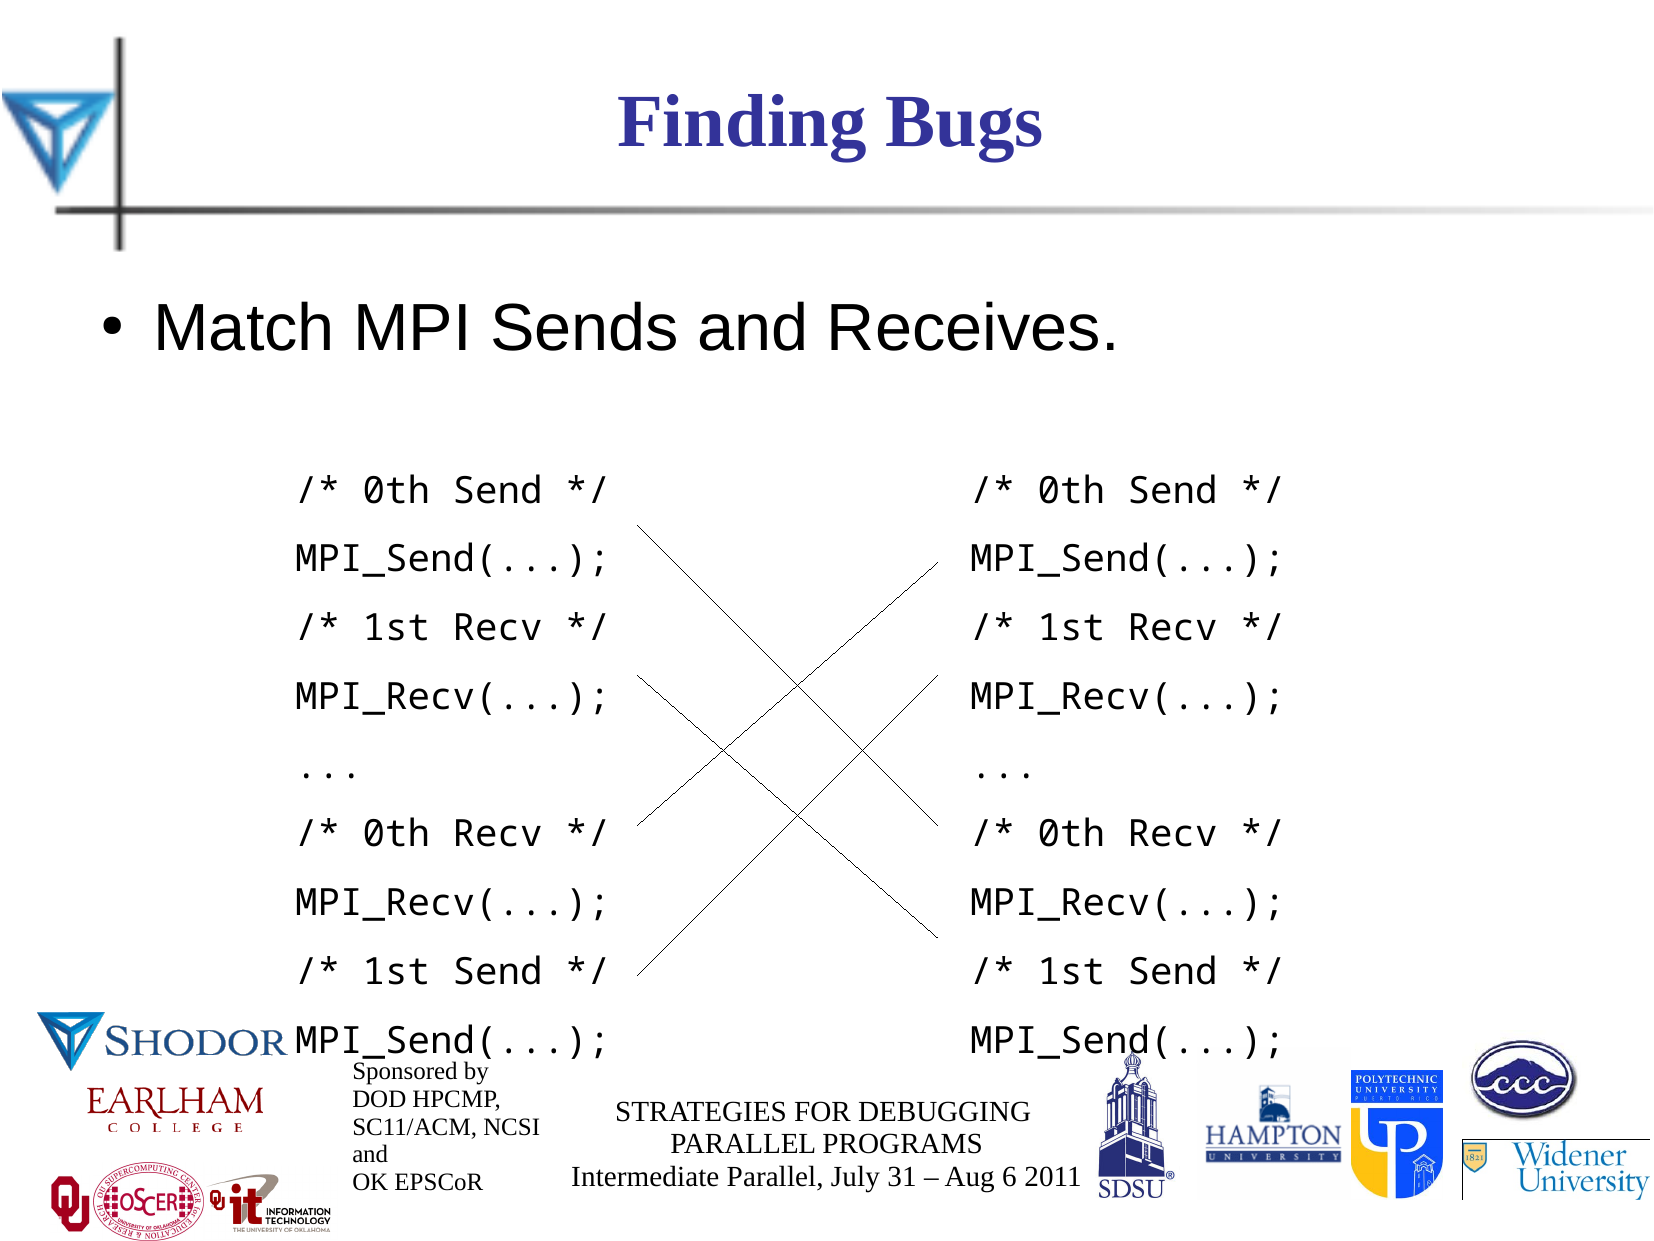

# Finding Bugs
Match MPI Sends and Receives.
/* 0th Send */					/* 0th Send */
MPI_Send(...);					MPI_Send(...);
/* 1st Recv */					/* 1st Recv */
MPI_Recv(...);					MPI_Recv(...);
... 								...
/* 0th Recv */					/* 0th Recv */
MPI_Recv(...);					MPI_Recv(...);
/* 1st Send */					/* 1st Send */
MPI_Send(...);					MPI_Send(...);
Sponsored by DOD HPCMP, SC11/ACM, NCSI and
OK EPSCoR
STRATEGIES FOR DEBUGGING
PARALLEL PROGRAMS
Intermediate Parallel, July 31 – Aug 6 2011